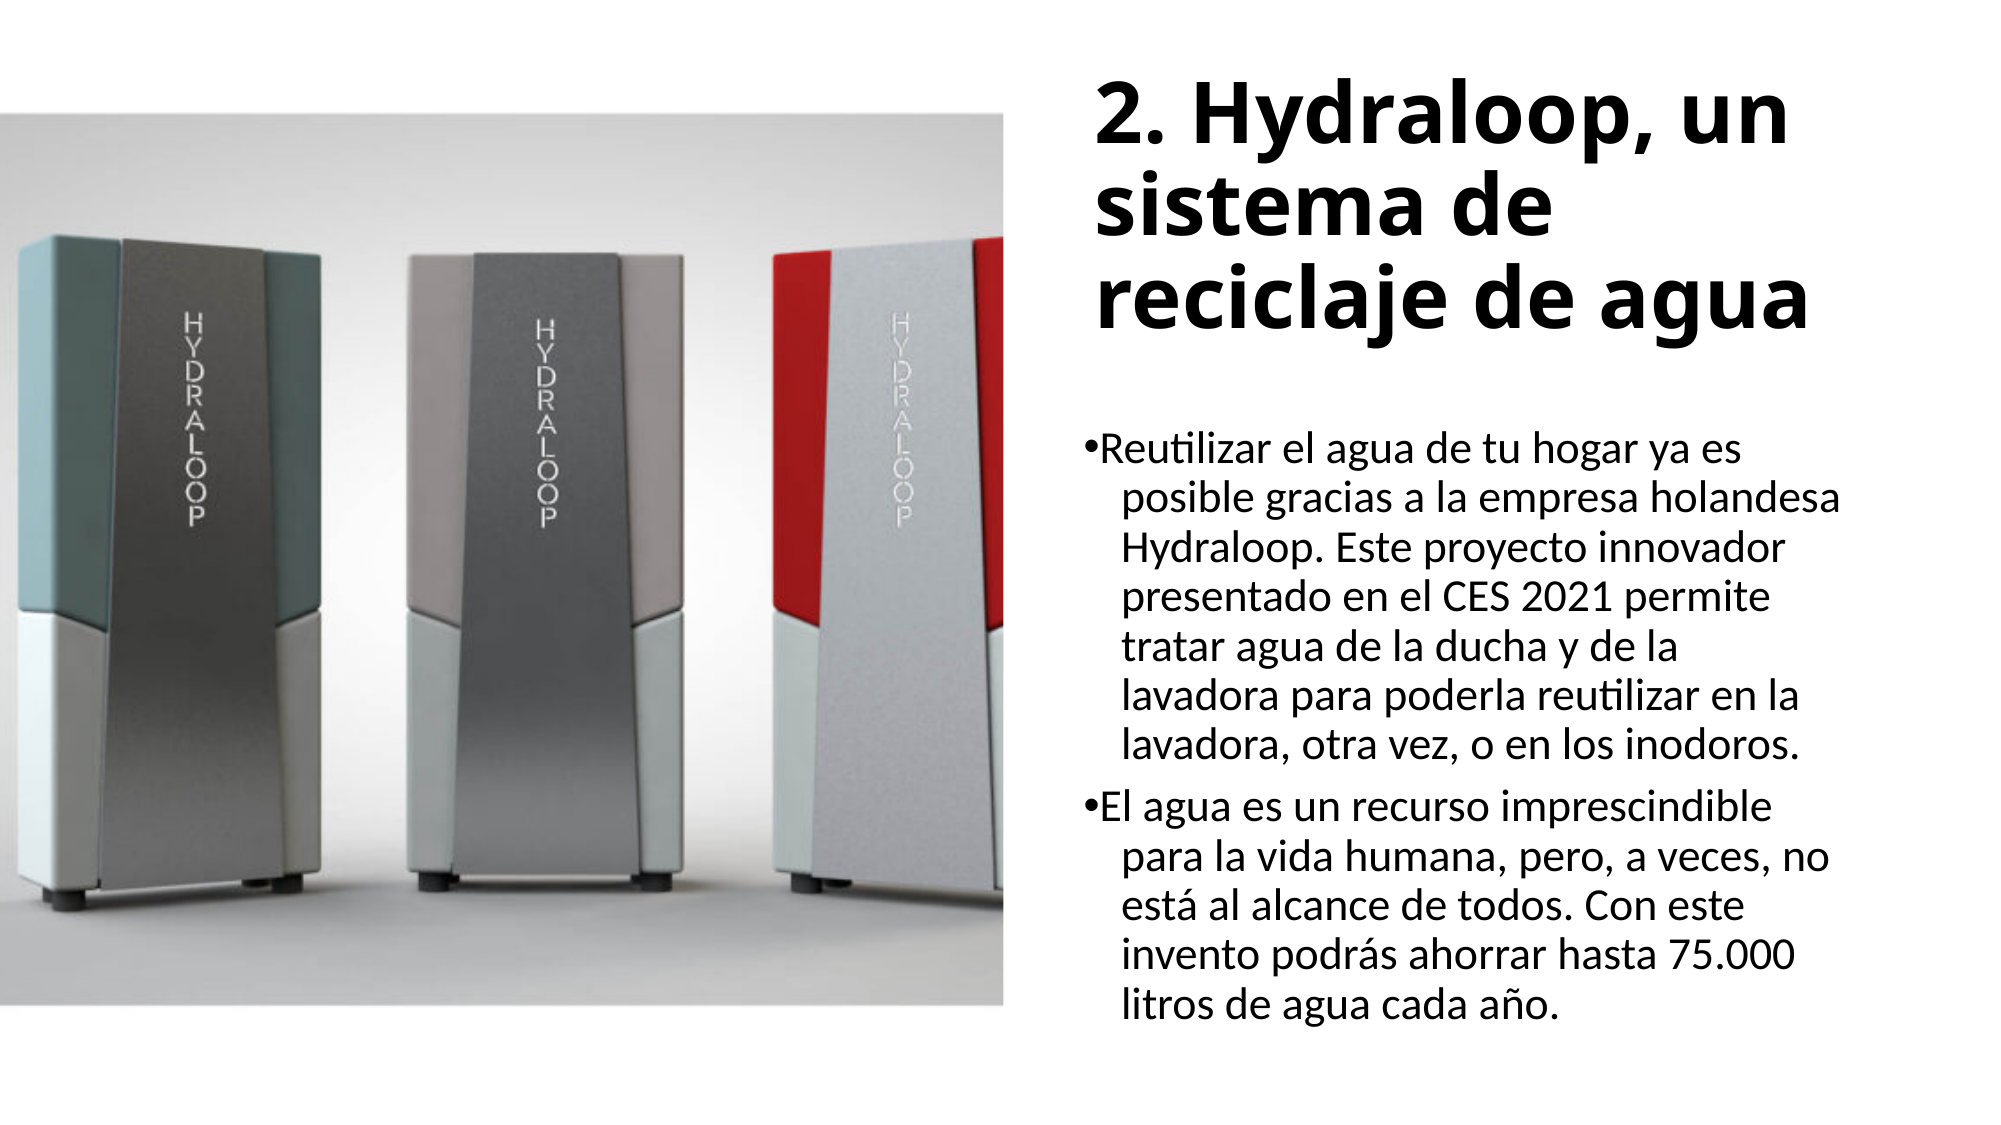

2. Hydraloop, un sistema de reciclaje de agua
Reutilizar el agua de tu hogar ya es posible gracias a la empresa holandesa Hydraloop. Este proyecto innovador presentado en el CES 2021 permite tratar agua de la ducha y de la lavadora para poderla reutilizar en la lavadora, otra vez, o en los inodoros.
El agua es un recurso imprescindible para la vida humana, pero, a veces, no está al alcance de todos. Con este invento podrás ahorrar hasta 75.000 litros de agua cada año.